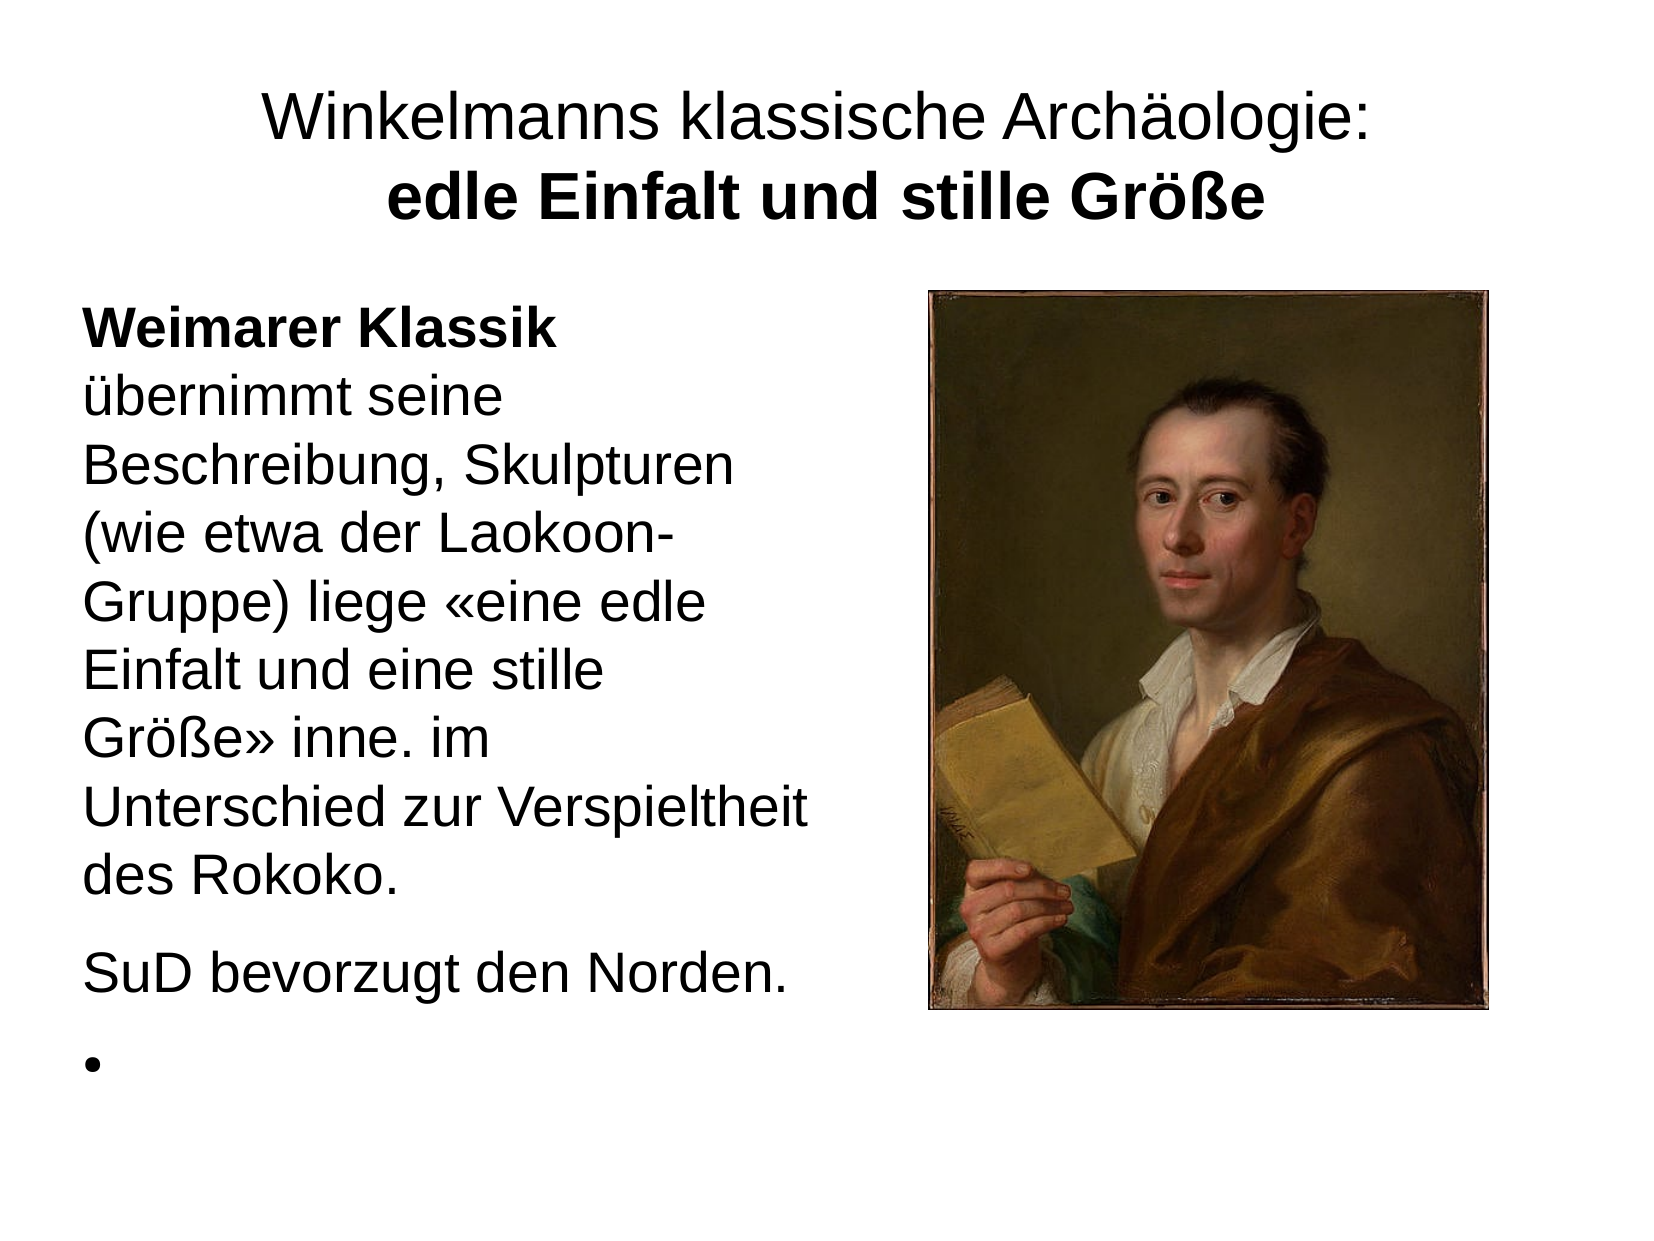

# Winkelmanns klassische Archäologie: edle Einfalt und stille Größe
Weimarer Klassik übernimmt seine Beschreibung, Skulpturen (wie etwa der Laokoon-Gruppe) liege «eine edle Einfalt und eine stille Größe» inne. im Unterschied zur Verspieltheit des Rokoko.
SuD bevorzugt den Norden.